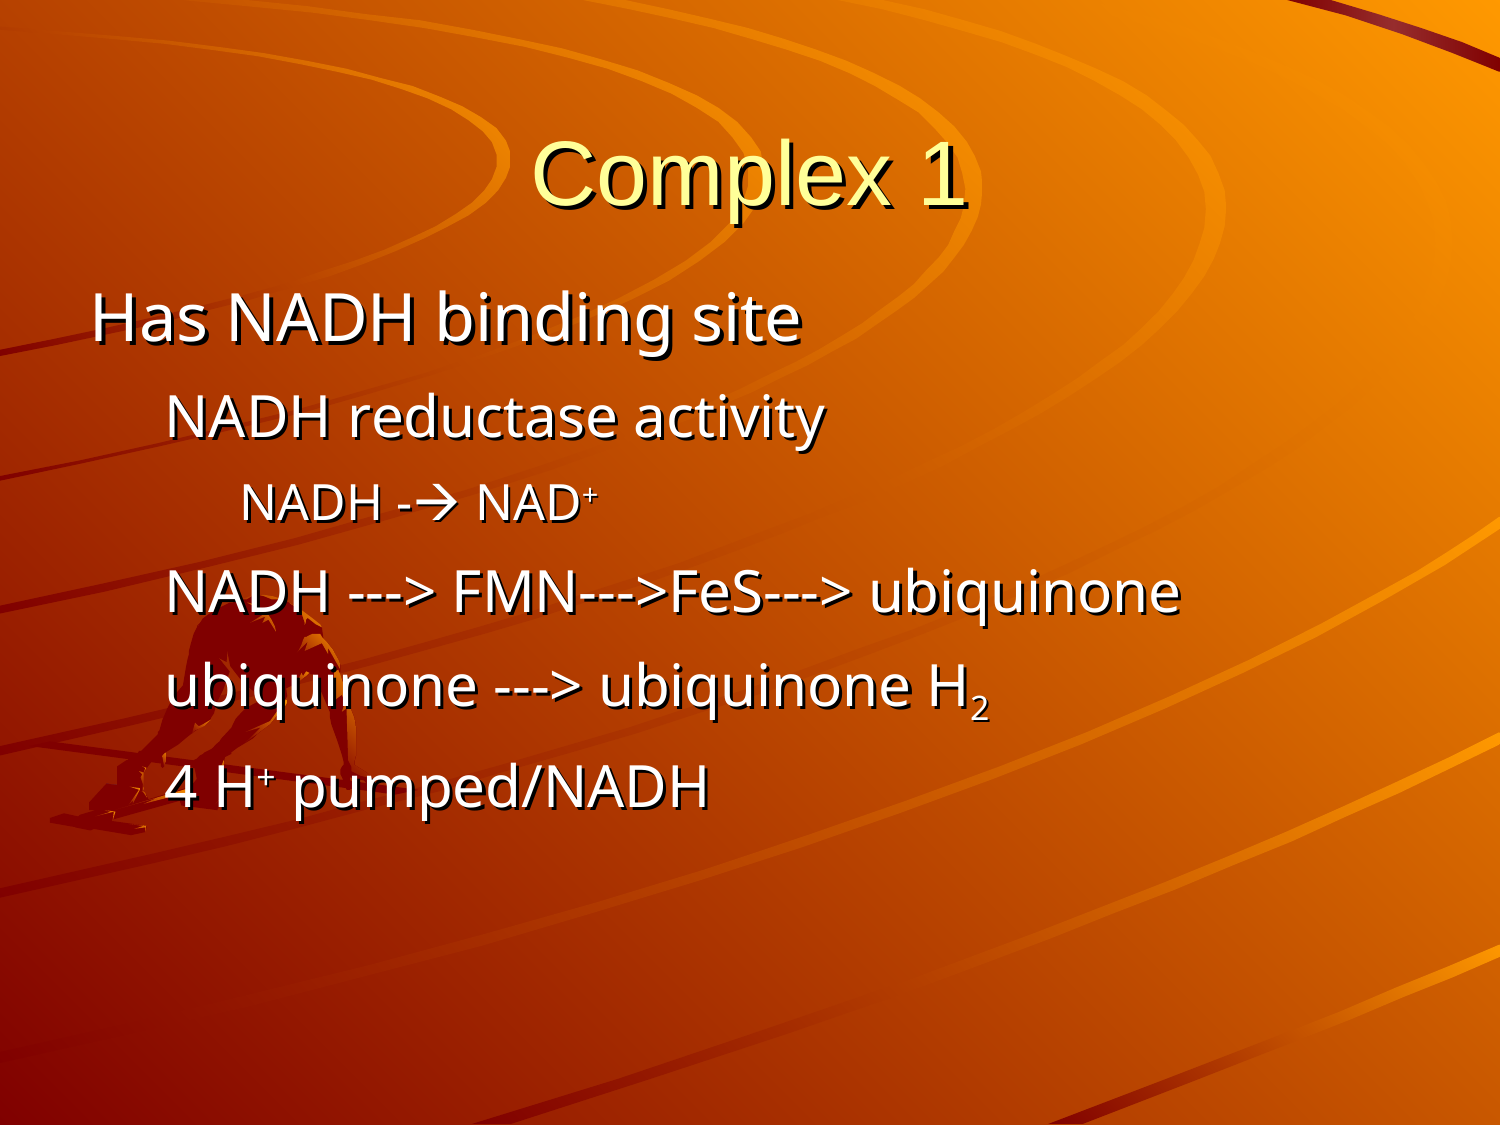

# Complex 1
Has NADH binding site
NADH reductase activity
NADH - NAD+
NADH ---> FMN--->FeS---> ubiquinone
ubiquinone ---> ubiquinone H2
4 H+ pumped/NADH